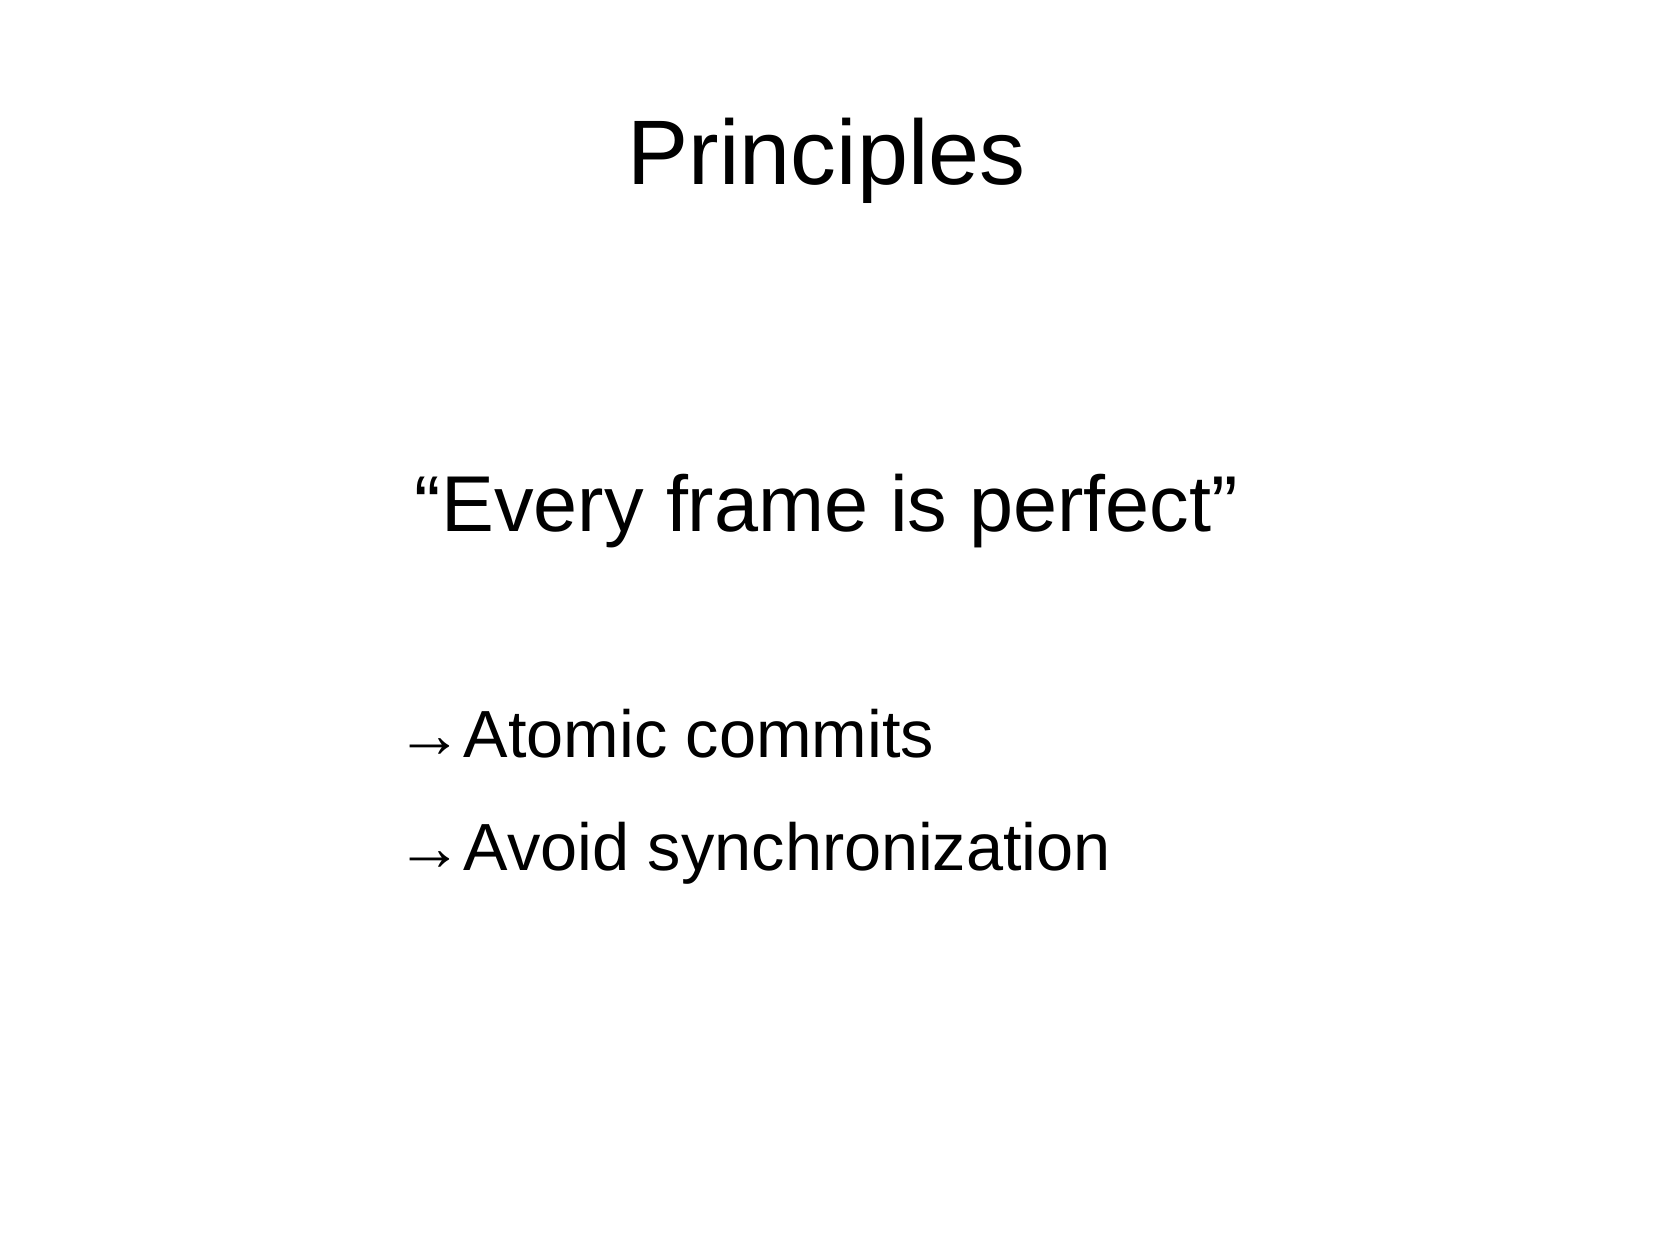

# Principles
“Every frame is perfect”
 →Atomic commits
 →Avoid synchronization